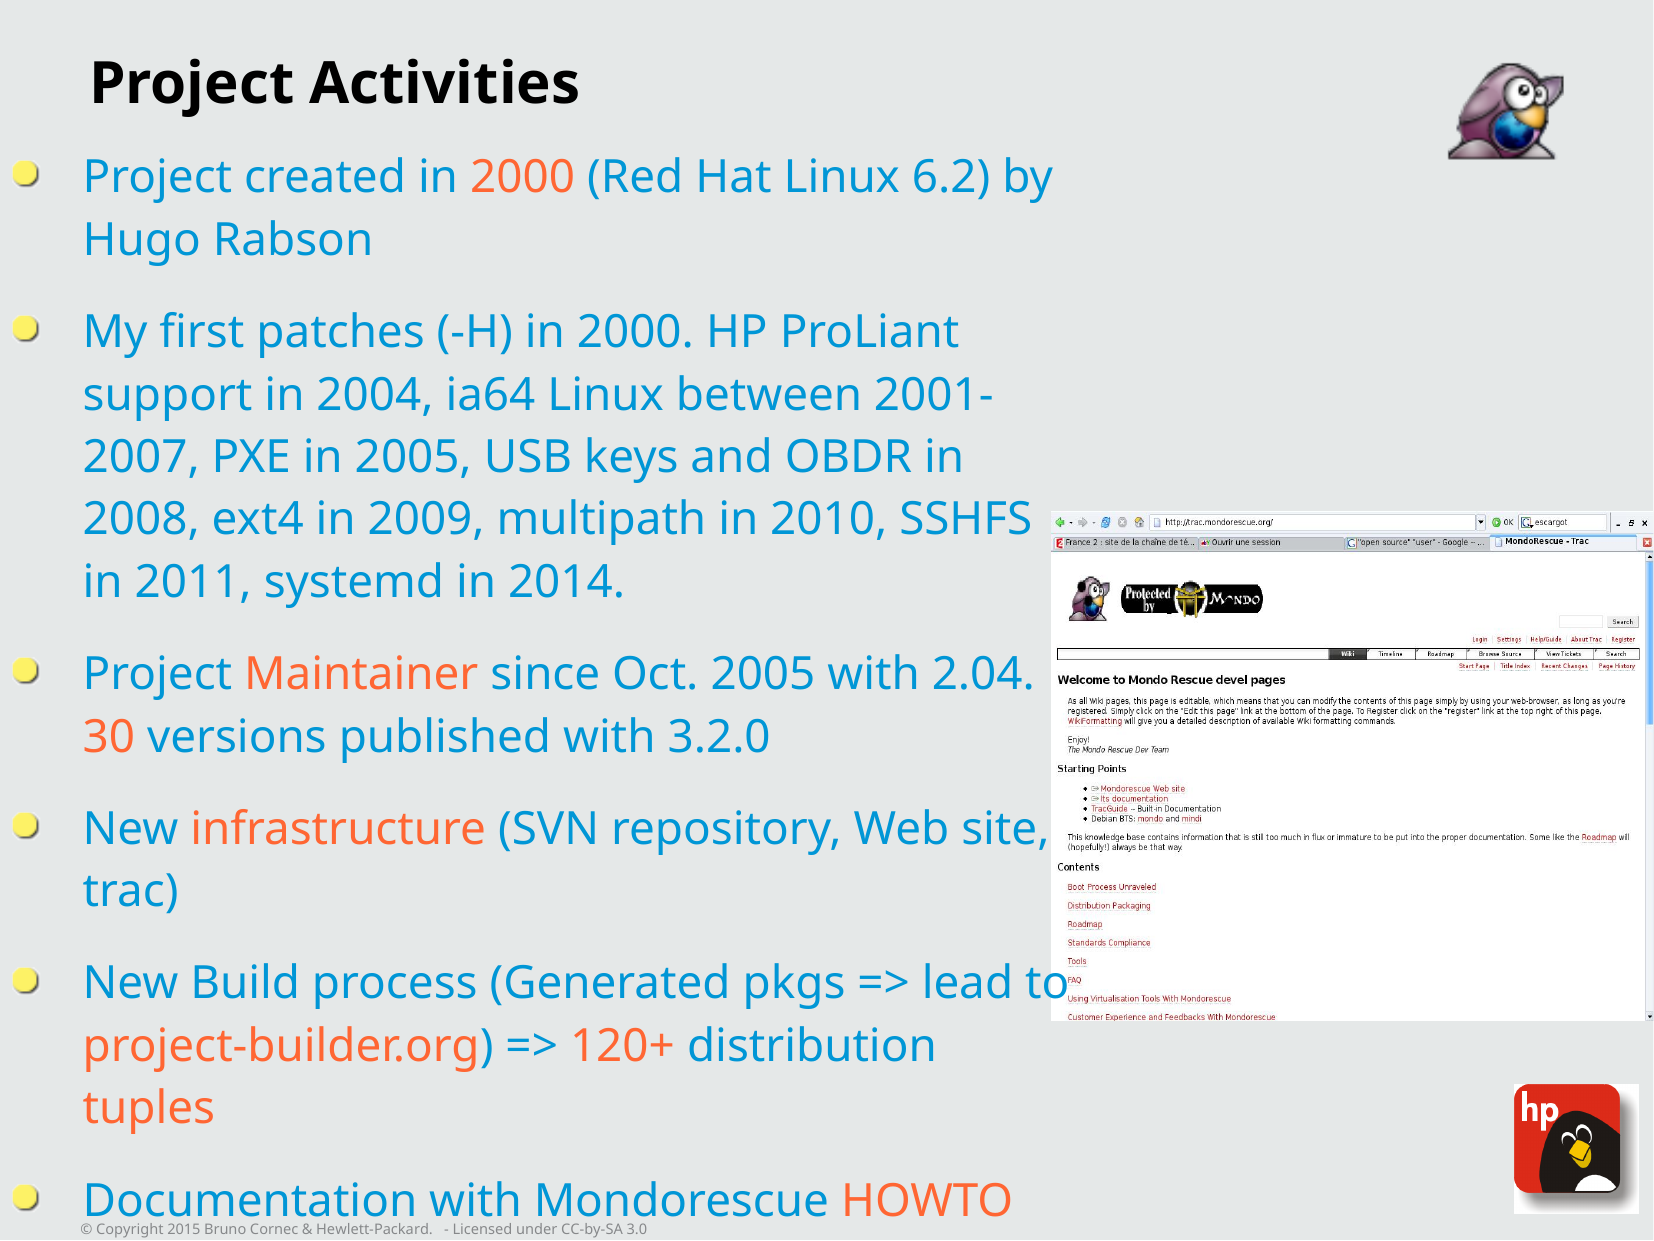

Project Activities
# Project created in 2000 (Red Hat Linux 6.2) by Hugo Rabson
My first patches (-H) in 2000. HP ProLiant support in 2004, ia64 Linux between 2001-2007, PXE in 2005, USB keys and OBDR in 2008, ext4 in 2009, multipath in 2010, SSHFS in 2011, systemd in 2014.
Project Maintainer since Oct. 2005 with 2.04. 30 versions published with 3.2.0
New infrastructure (SVN repository, Web site, trac)
New Build process (Generated pkgs => lead to project-builder.org) => 120+ distribution tuples
Documentation with Mondorescue HOWTO and wiki
Mailing List activity
Upcoming 3.0.5 should be the last bug fix version for 3.0 branch with systemd support
New stable branch is now with 3.2.x branch